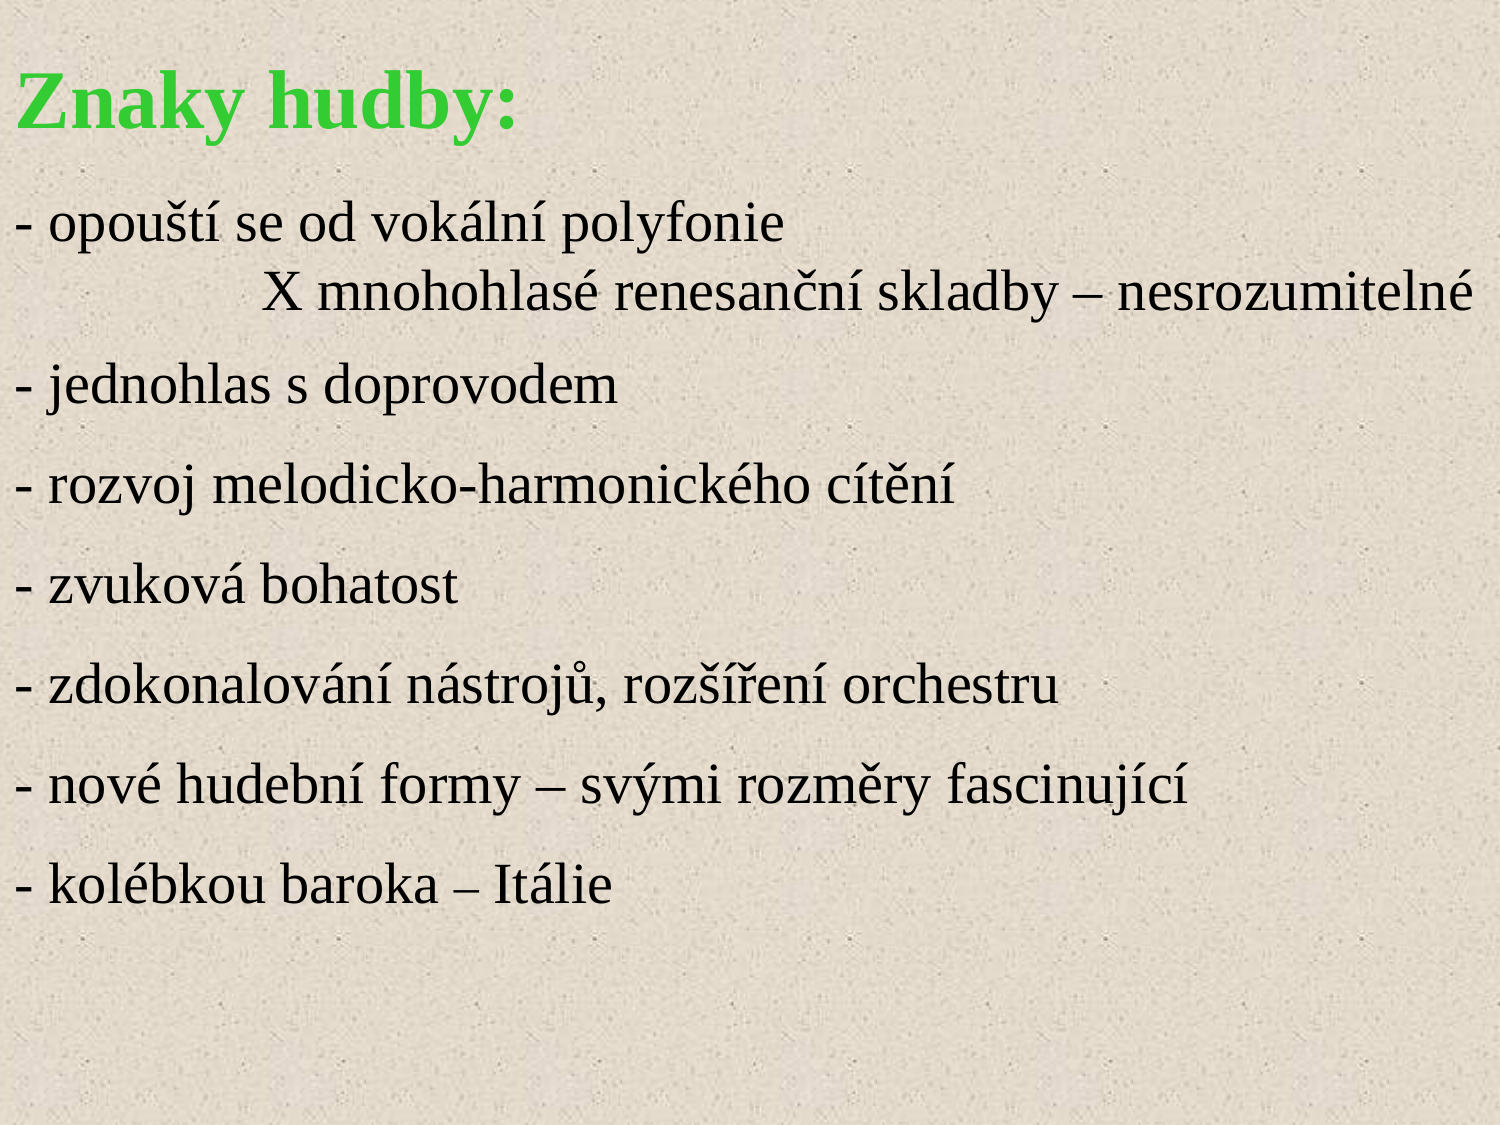

Znaky hudby:
- opouští se od vokální polyfonie
 X mnohohlasé renesanční skladby – nesrozumitelné
- jednohlas s doprovodem
- rozvoj melodicko-harmonického cítění
- zvuková bohatost
- zdokonalování nástrojů, rozšíření orchestru
- nové hudební formy – svými rozměry fascinující
- kolébkou baroka – Itálie